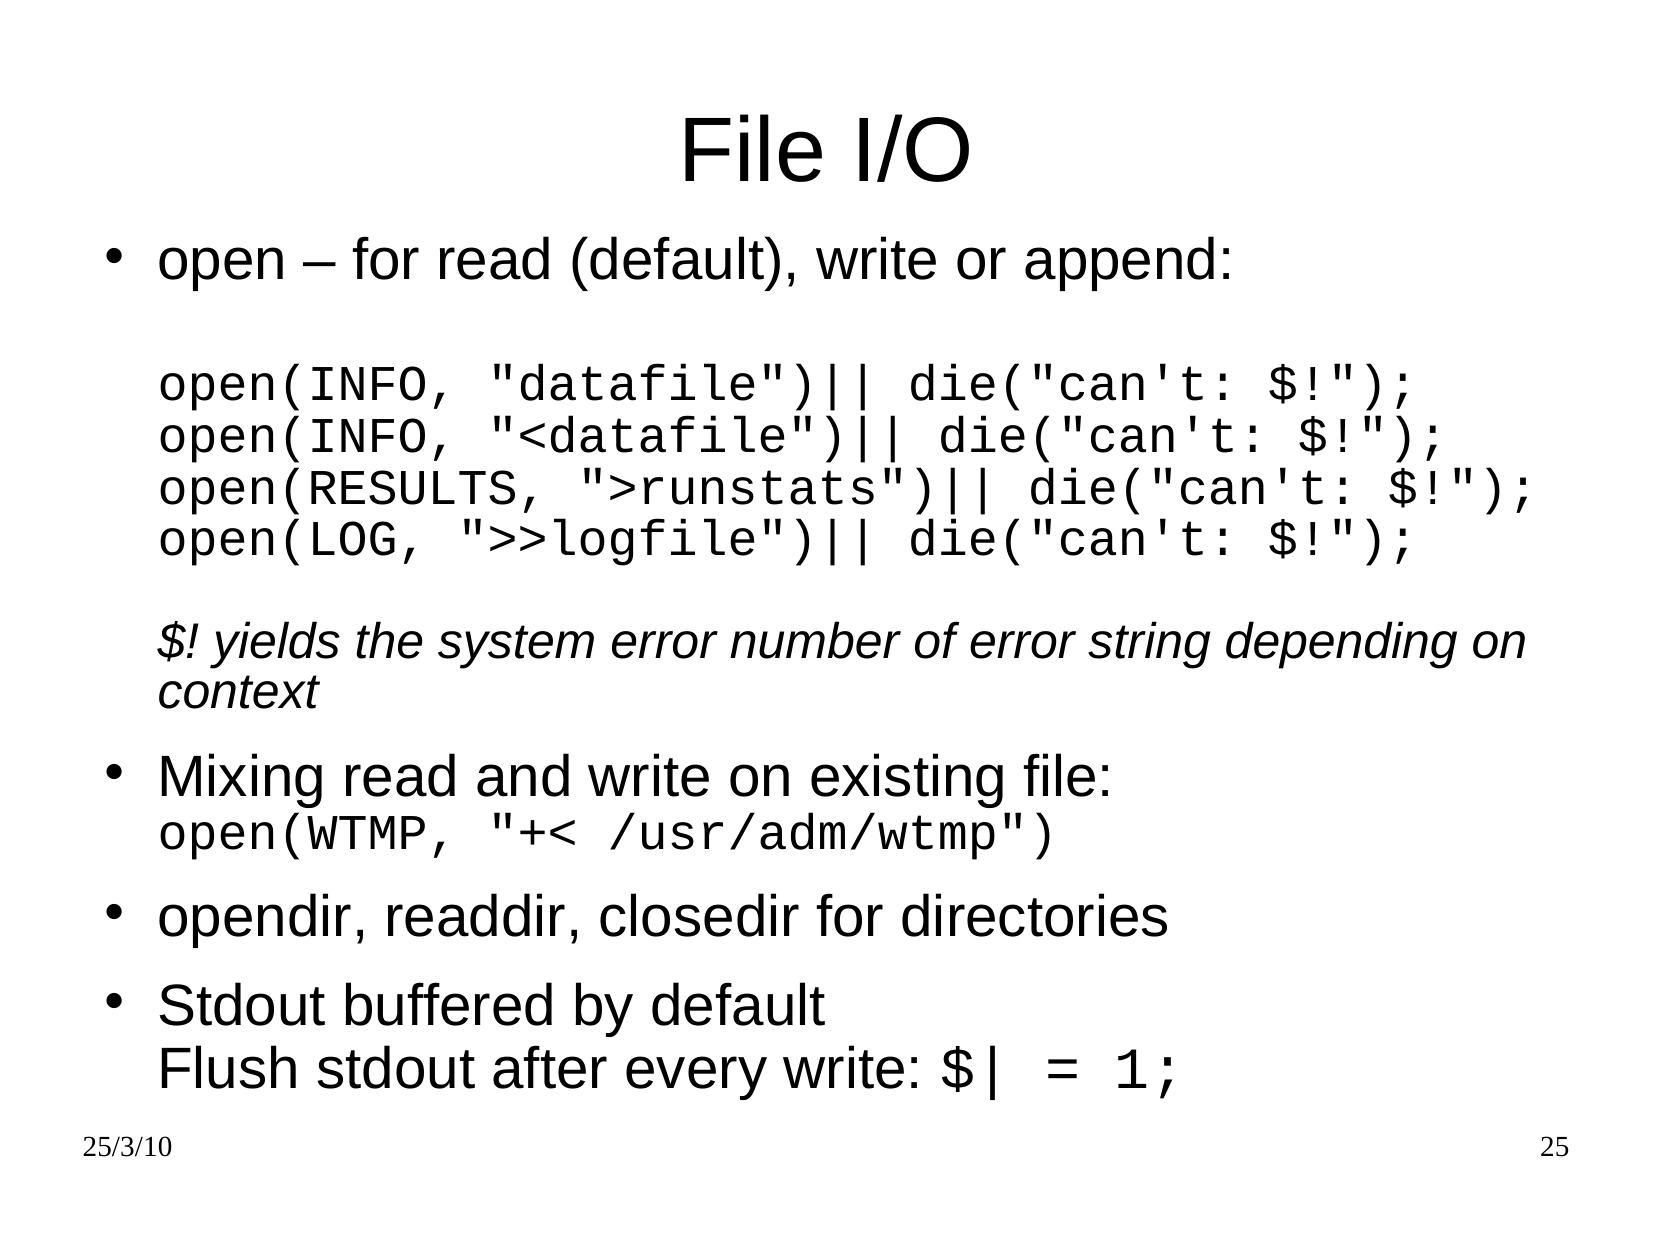

# File I/O
open – for read (default), write or append:
open(INFO, "datafile")|| die("can't: $!");
open(INFO, "<datafile")|| die("can't: $!");
open(RESULTS, ">runstats")|| die("can't: $!");
open(LOG, ">>logfile")|| die("can't: $!");
$! yields the system error number of error string depending on context
Mixing read and write on existing file:
open(WTMP, "+< /usr/adm/wtmp")
opendir, readdir, closedir for directories
Stdout buffered by default
Flush stdout after every write: $| = 1;
25